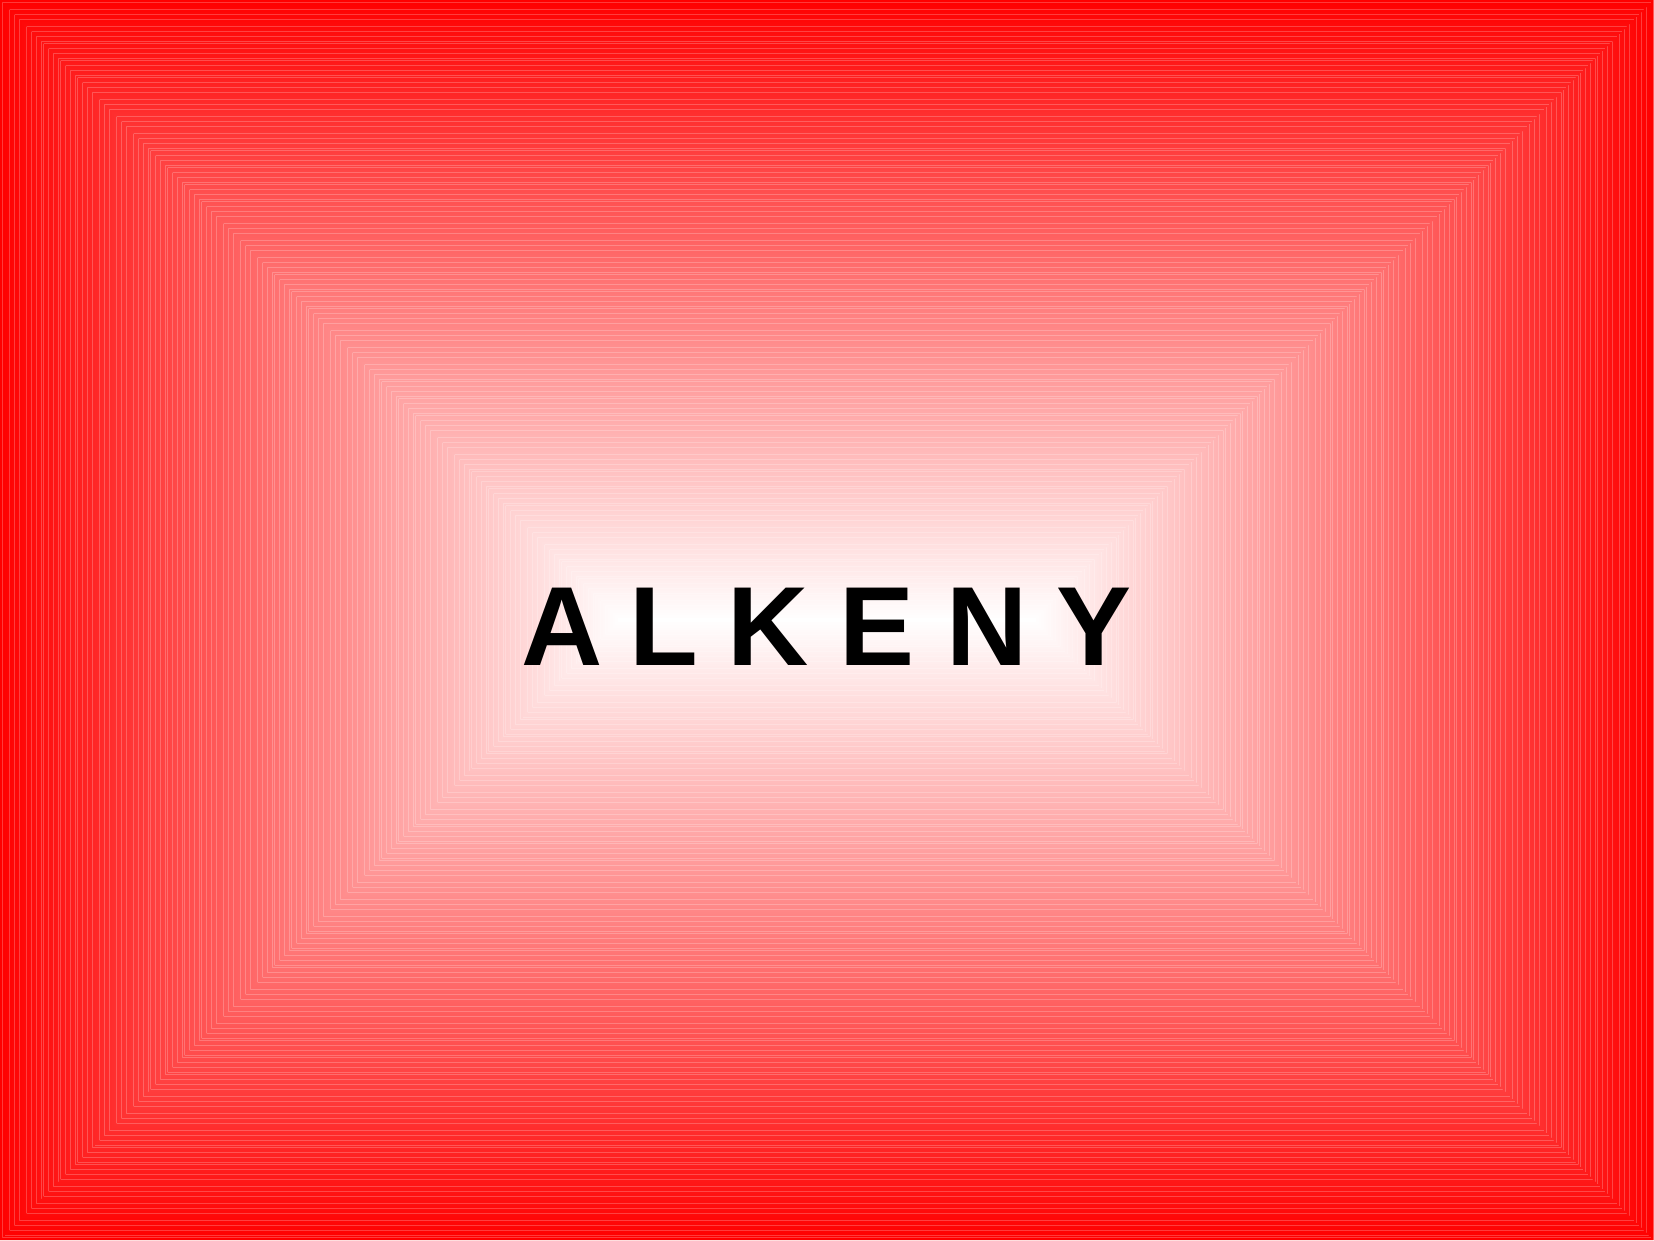

# A L K E N Y